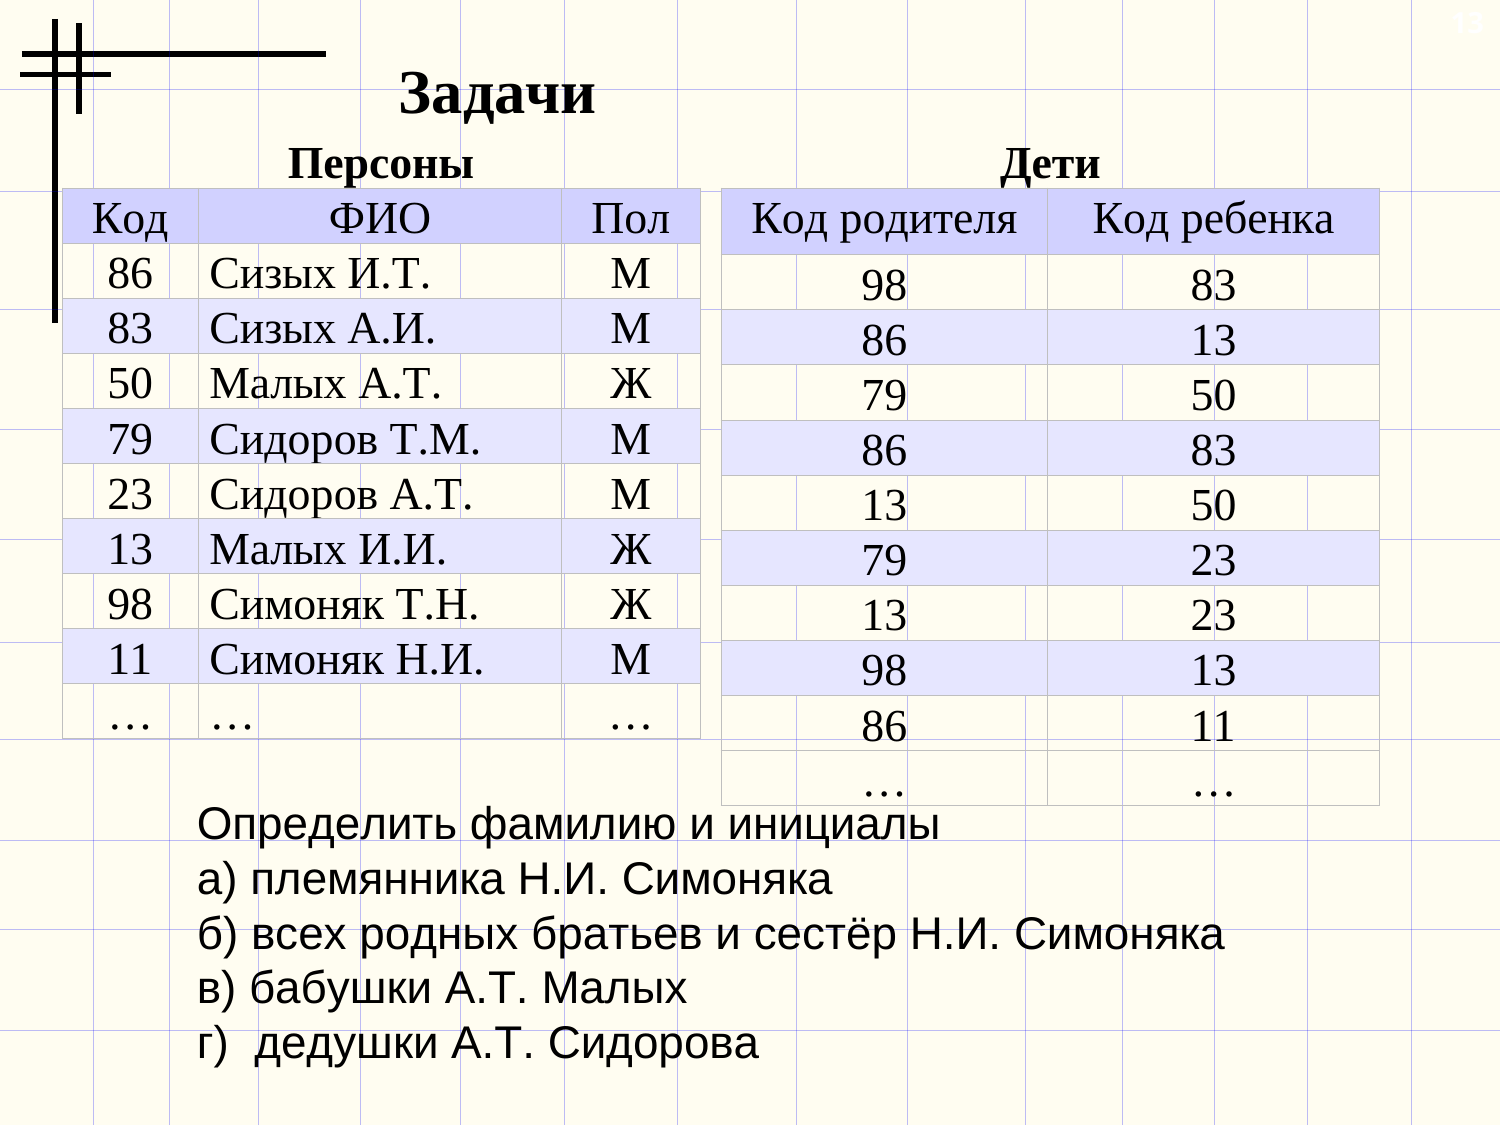

# Задачи
| Персоны | | |
| --- | --- | --- |
| Код | ФИО | Пол |
| 86 | Сизых И.Т. | М |
| 83 | Сизых А.И. | М |
| 50 | Малых А.Т. | Ж |
| 79 | Сидоров Т.М. | М |
| 23 | Сидоров А.Т. | М |
| 13 | Малых И.И. | Ж |
| 98 | Симоняк Т.Н. | Ж |
| 11 | Симоняк Н.И. | М |
| … | … | … |
| Дети | |
| --- | --- |
| Код родителя | Код ребенка |
| 98 | 83 |
| 86 | 13 |
| 79 | 50 |
| 86 | 83 |
| 13 | 50 |
| 79 | 23 |
| 13 | 23 |
| 98 | 13 |
| 86 | 11 |
| … | … |
Определить фамилию и инициалы
а) племянника Н.И. Симоняка
б) всех родных братьев и сестёр Н.И. Симоняка
в) бабушки А.Т. Малых
г) дедушки А.Т. Сидорова